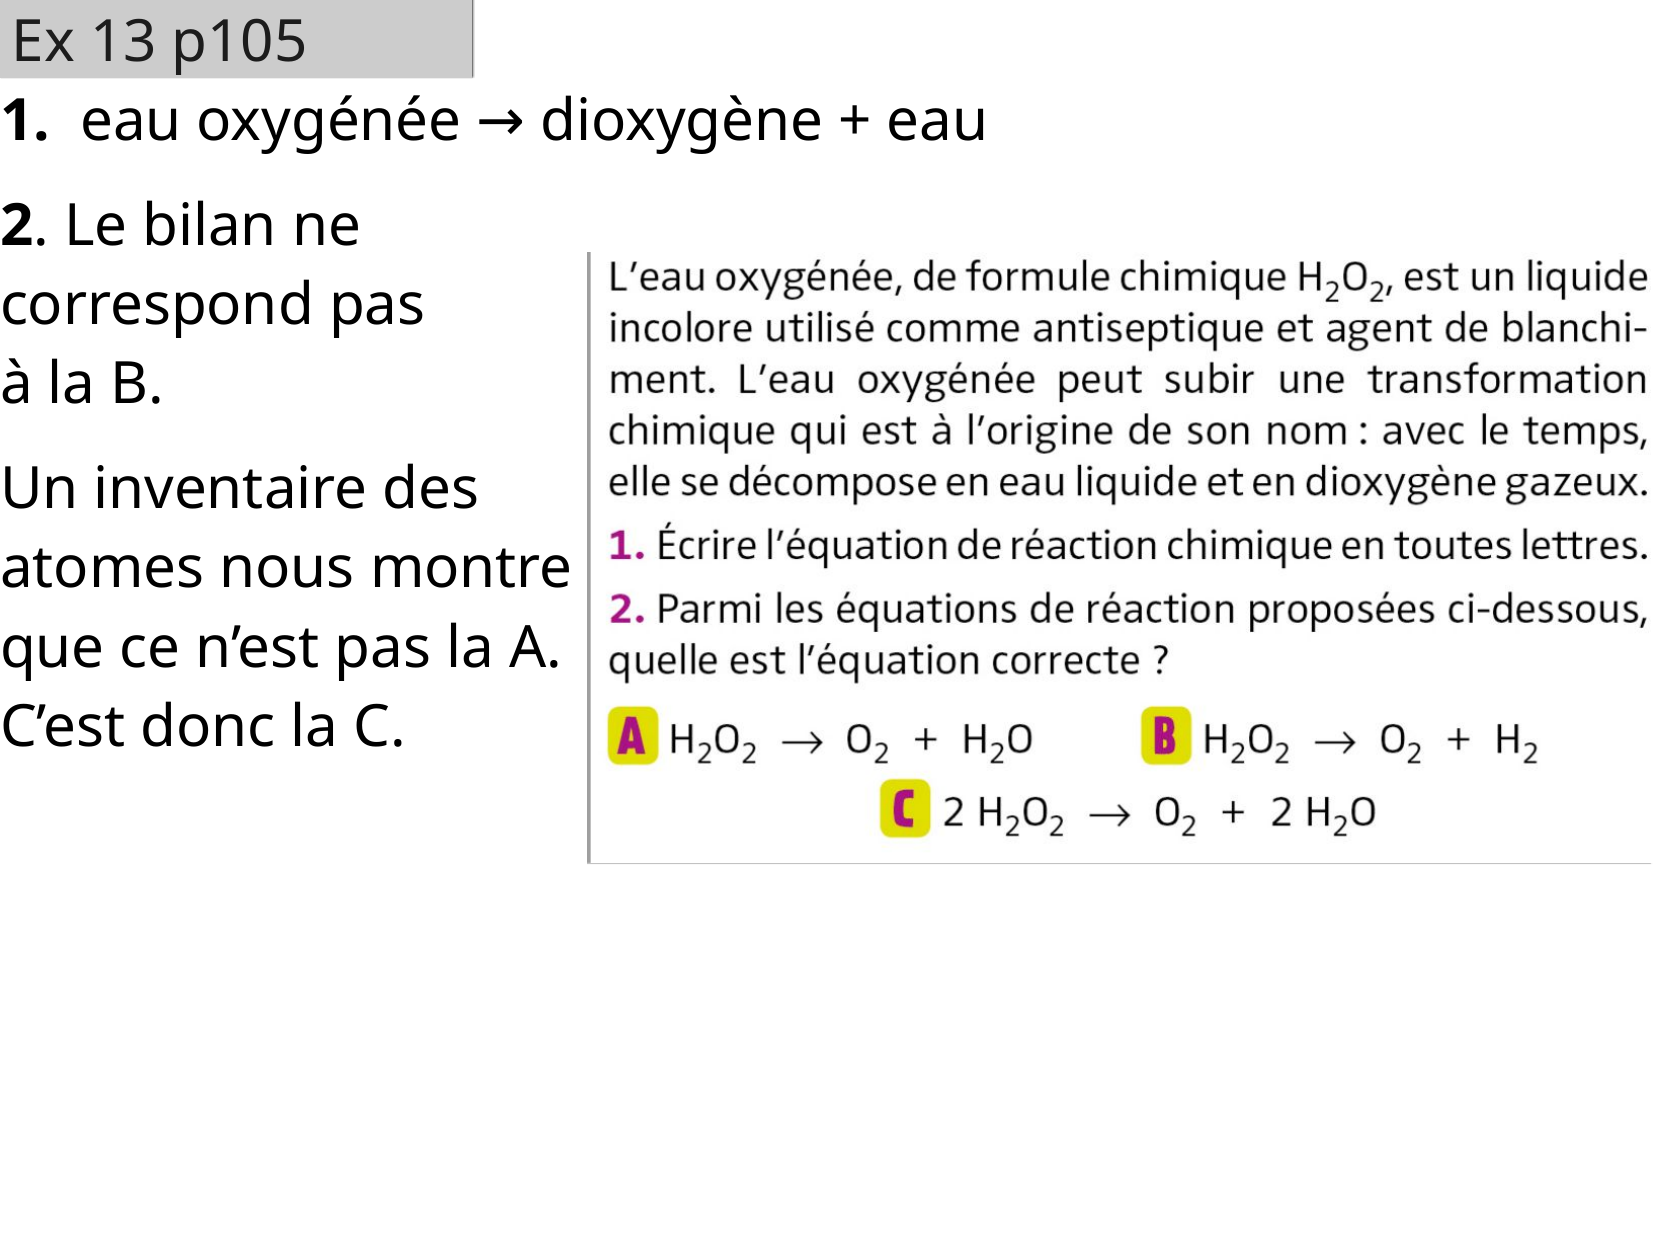

# Ex 13 p105
1. eau oxygénée → dioxygène + eau
2. Le bilan ne
correspond pas
à la B.
Un inventaire des
atomes nous montre
que ce n’est pas la A.
C’est donc la C.